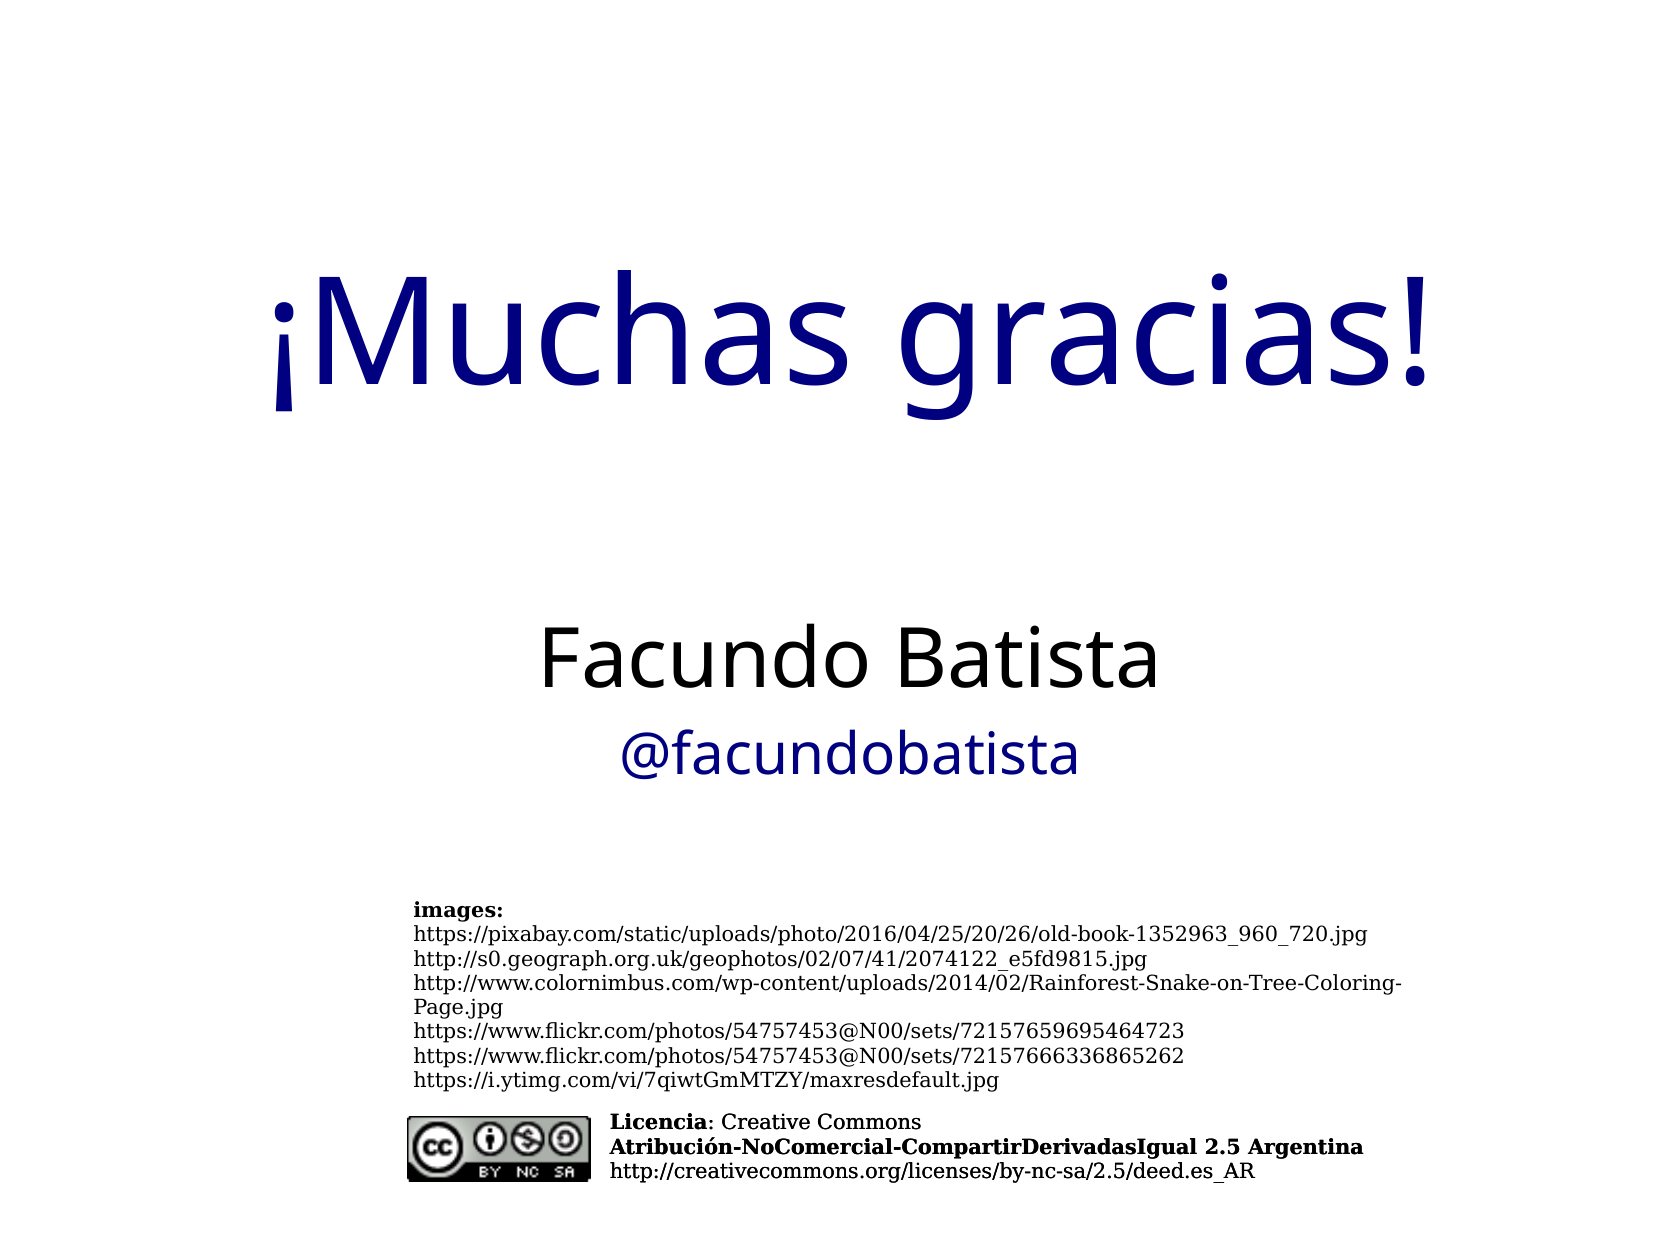

# ¡Muchas gracias! Facundo Batista @facundobatista
images:
https://pixabay.com/static/uploads/photo/2016/04/25/20/26/old-book-1352963_960_720.jpg
http://s0.geograph.org.uk/geophotos/02/07/41/2074122_e5fd9815.jpg
http://www.colornimbus.com/wp-content/uploads/2014/02/Rainforest-Snake-on-Tree-Coloring-Page.jpg
https://www.flickr.com/photos/54757453@N00/sets/72157659695464723
https://www.flickr.com/photos/54757453@N00/sets/72157666336865262
https://i.ytimg.com/vi/7qiwtGmMTZY/maxresdefault.jpg
Licencia: Creative Commons
Atribución-NoComercial-CompartirDerivadasIgual 2.5 Argentina
http://creativecommons.org/licenses/by-nc-sa/2.5/deed.es_AR
Licencia: Creative Commons
Atribución-NoComercial-CompartirDerivadasIgual 2.5 Argentina
http://creativecommons.org/licenses/by-nc-sa/2.5/deed.es_AR